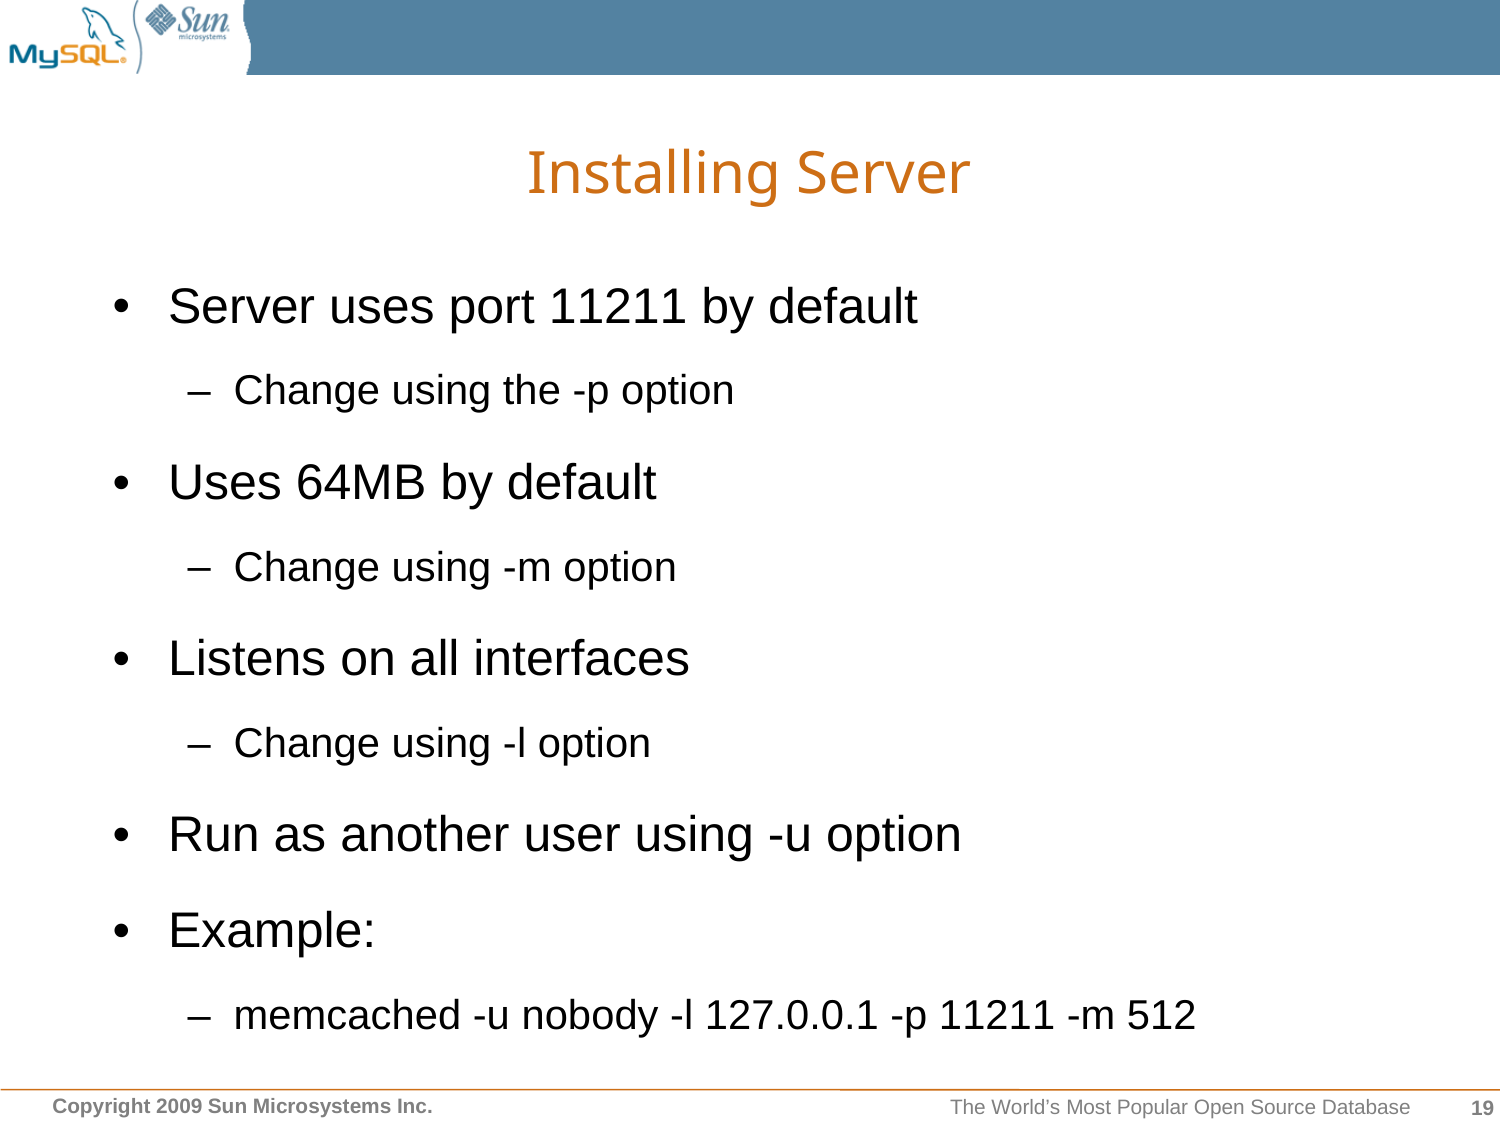

# Installing Server
Server uses port 11211 by default
Change using the -p option
Uses 64MB by default
Change using -m option
Listens on all interfaces
Change using -l option
Run as another user using -u option
Example:
memcached -u nobody -l 127.0.0.1 -p 11211 -m 512